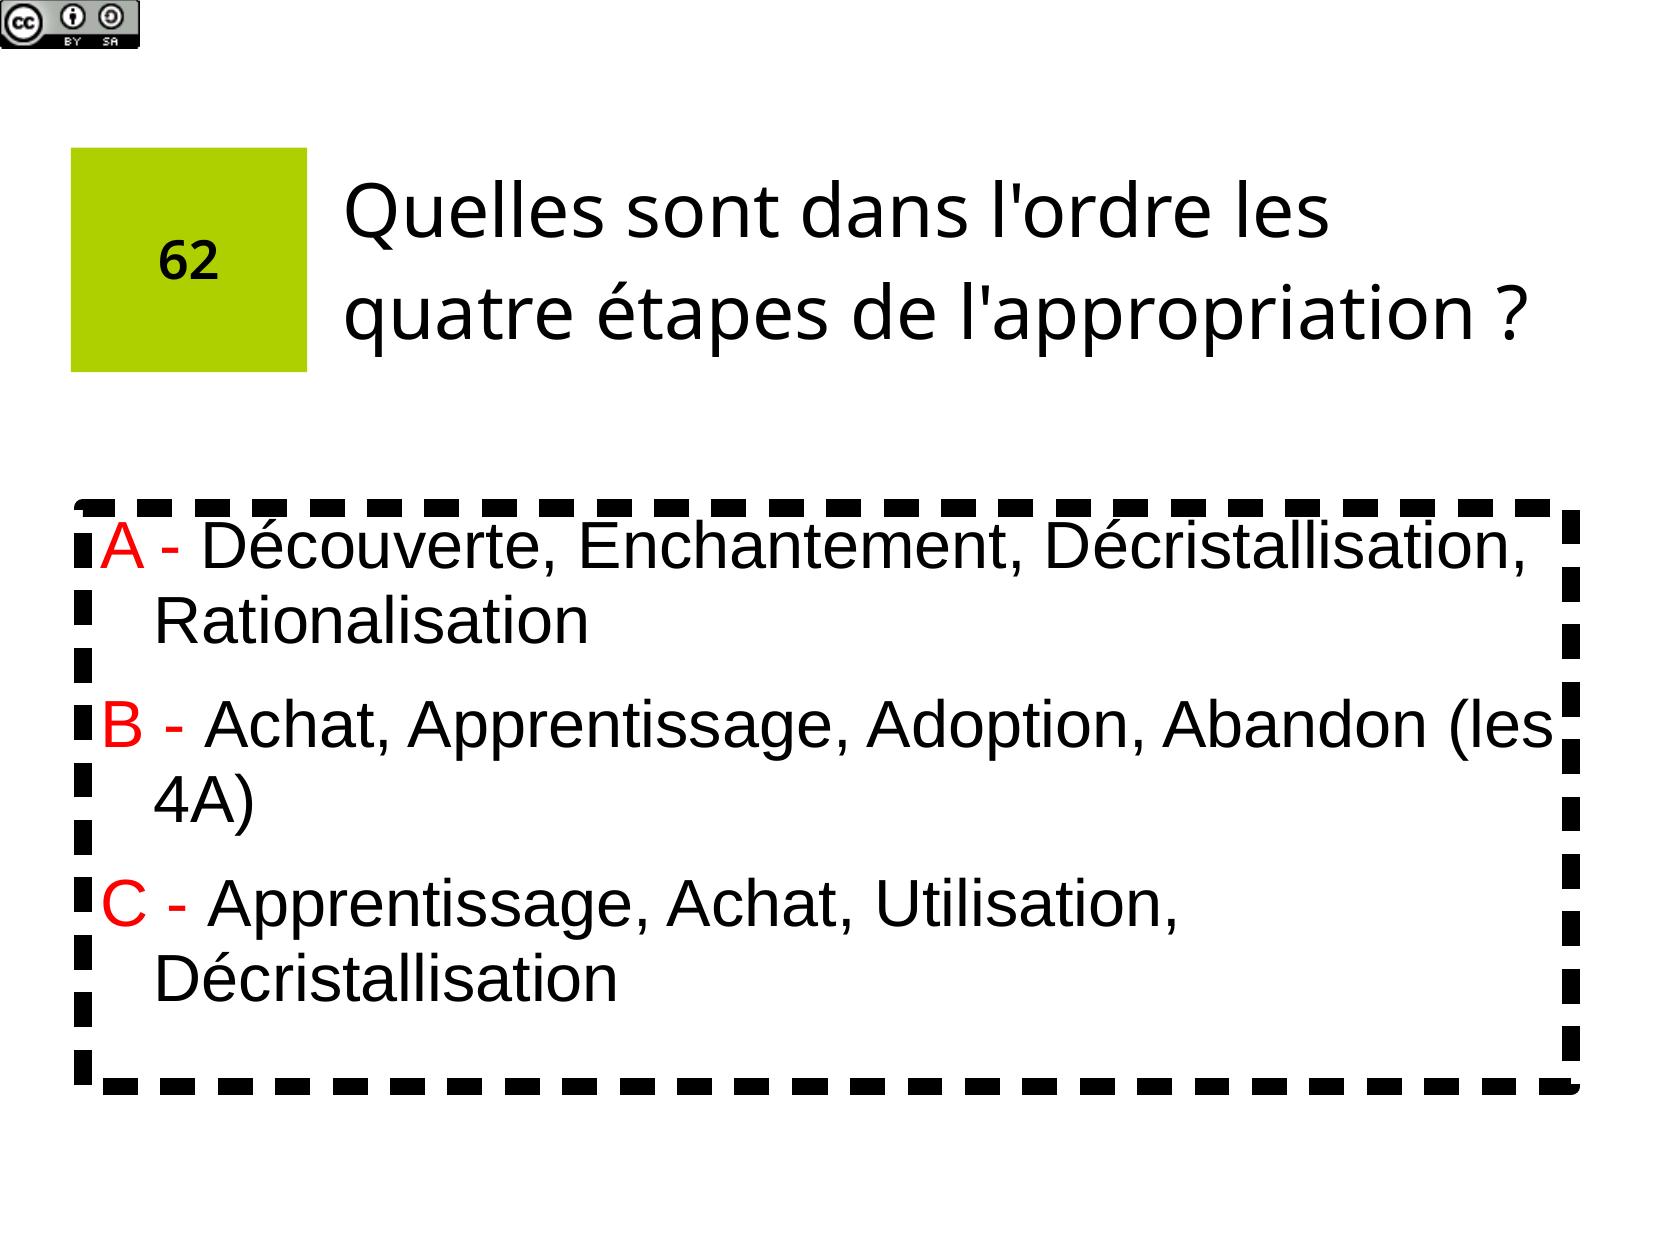

# Quelles sont dans l'ordre les quatre étapes de l'appropriation ?
62
Découverte, Enchantement, Décristallisation, Rationalisation
Achat, Apprentissage, Adoption, Abandon (les 4A)
Apprentissage, Achat, Utilisation, Décristallisation